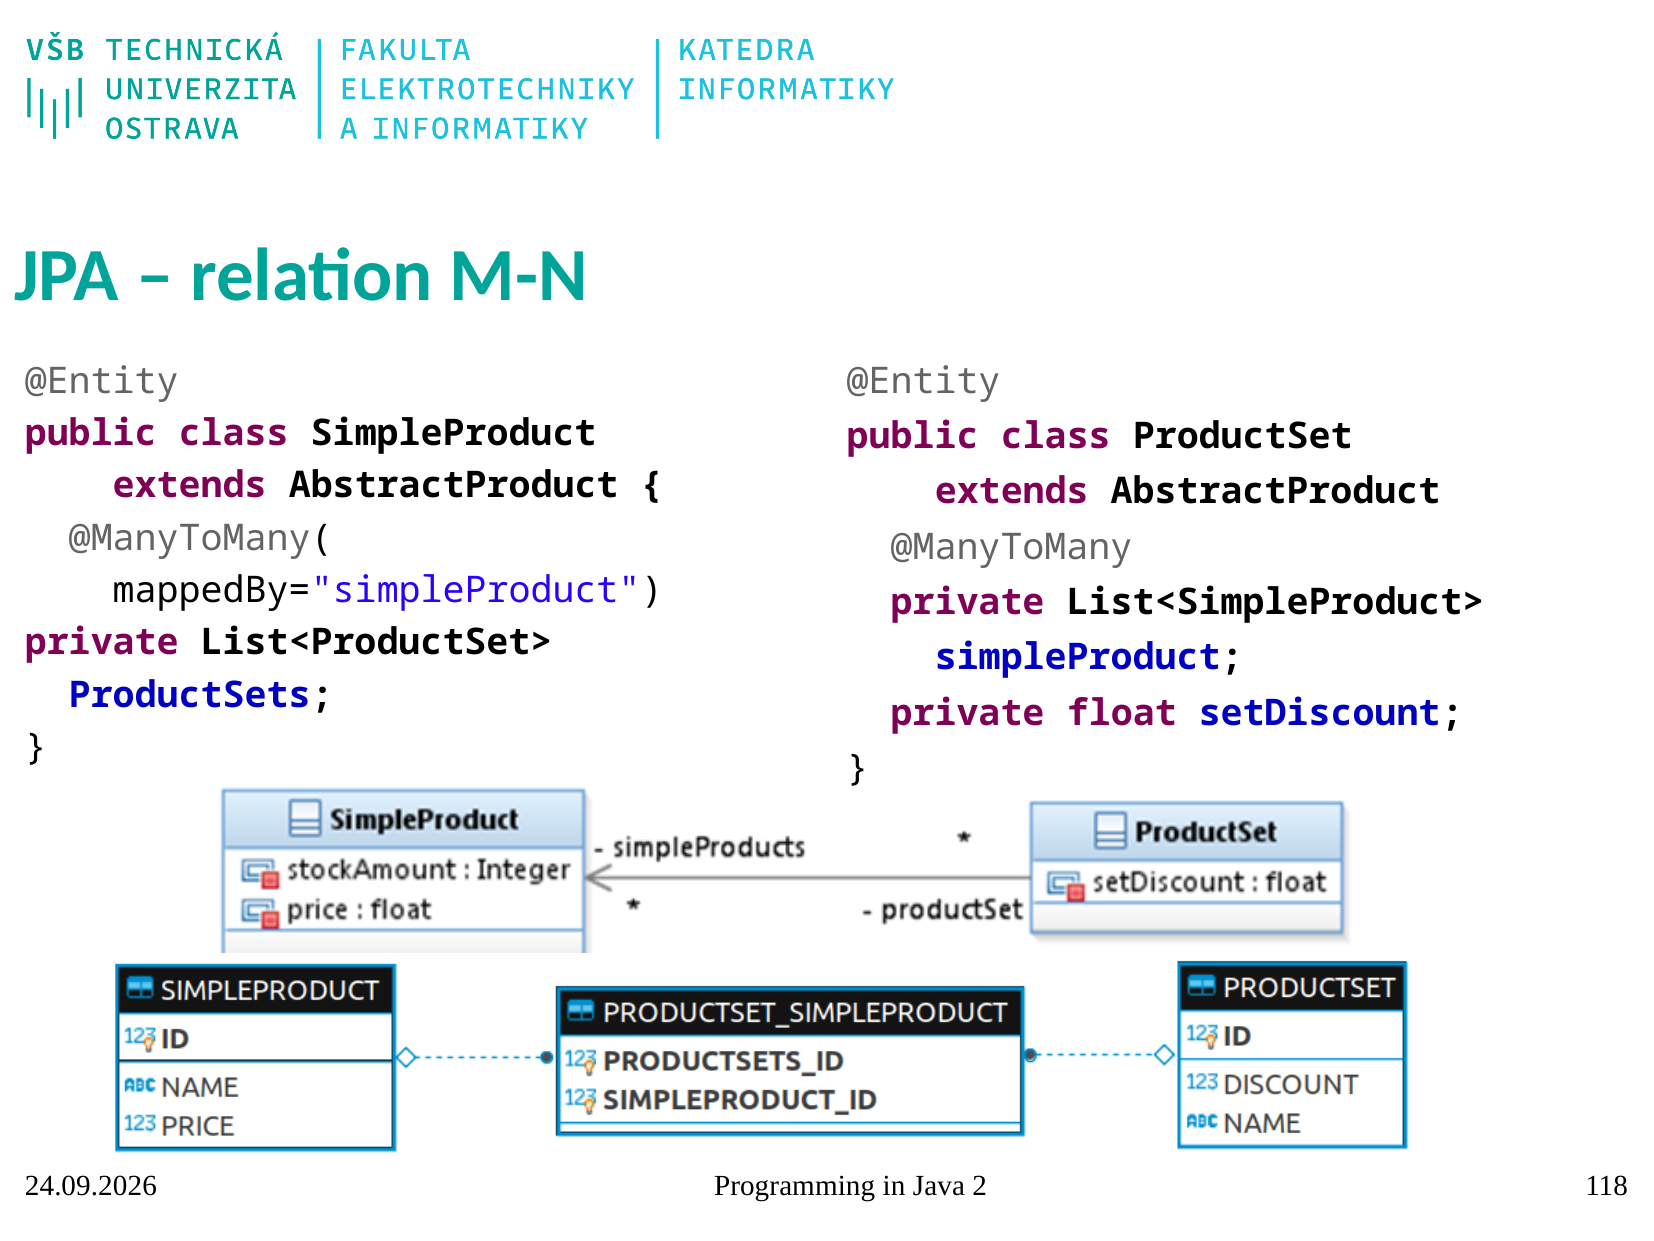

# JPA – relation M-N
@Entity
public class SimpleProduct
 extends AbstractProduct {
 @ManyToMany(
 mappedBy="simpleProduct")
private List<ProductSet>
 ProductSets;
}
@Entity
public class ProductSet
 extends AbstractProduct
 @ManyToMany
 private List<SimpleProduct>
 simpleProduct;
 private float setDiscount;
}
Programming in Java 2
118